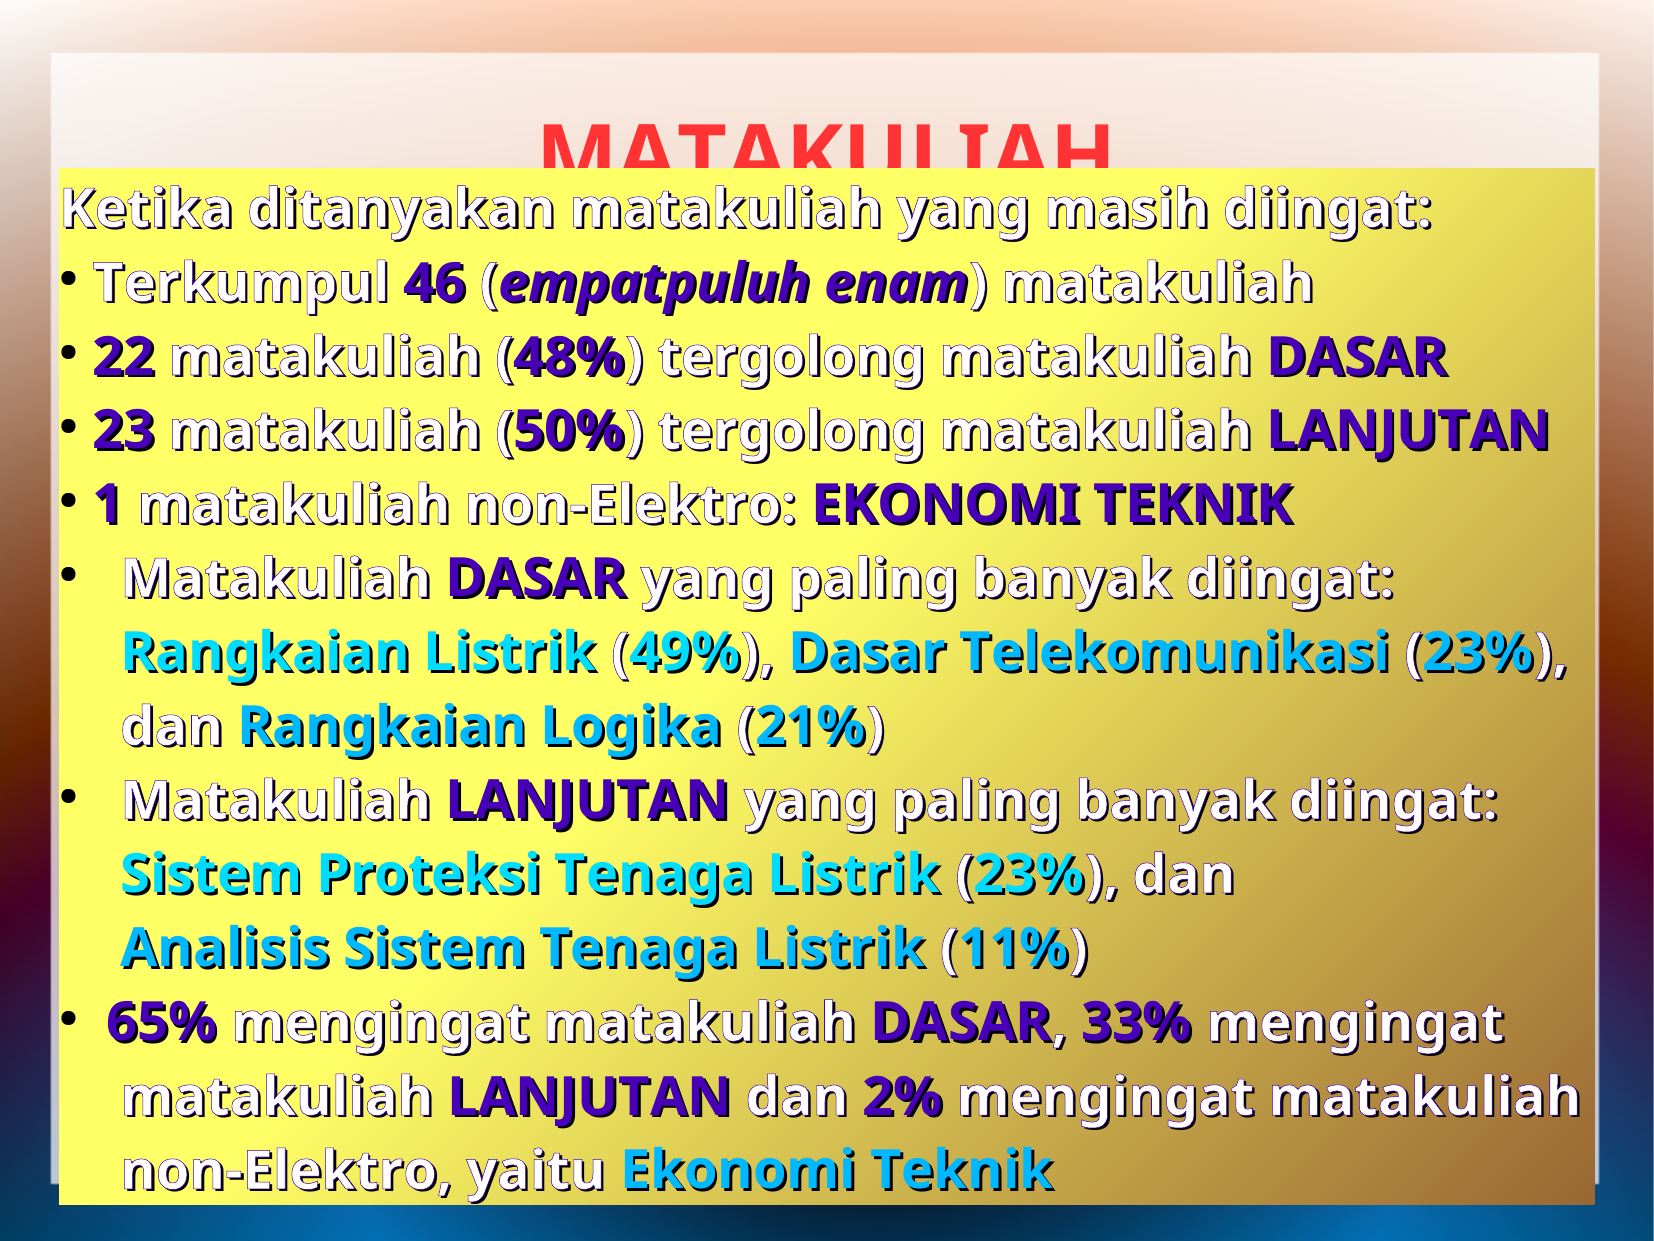

# MATAKULIAH
Ketika ditanyakan matakuliah yang masih diingat:
 Terkumpul 46 (empatpuluh enam) matakuliah
 22 matakuliah (48%) tergolong matakuliah DASAR
 23 matakuliah (50%) tergolong matakuliah LANJUTAN
 1 matakuliah non-Elektro: EKONOMI TEKNIK
 Matakuliah DASAR yang paling banyak diingat:
 Rangkaian Listrik (49%), Dasar Telekomunikasi (23%),
 dan Rangkaian Logika (21%)
 Matakuliah LANJUTAN yang paling banyak diingat:
 Sistem Proteksi Tenaga Listrik (23%), dan
 Analisis Sistem Tenaga Listrik (11%)
 65% mengingat matakuliah DASAR, 33% mengingat
 matakuliah LANJUTAN dan 2% mengingat matakuliah
 non-Elektro, yaitu Ekonomi Teknik